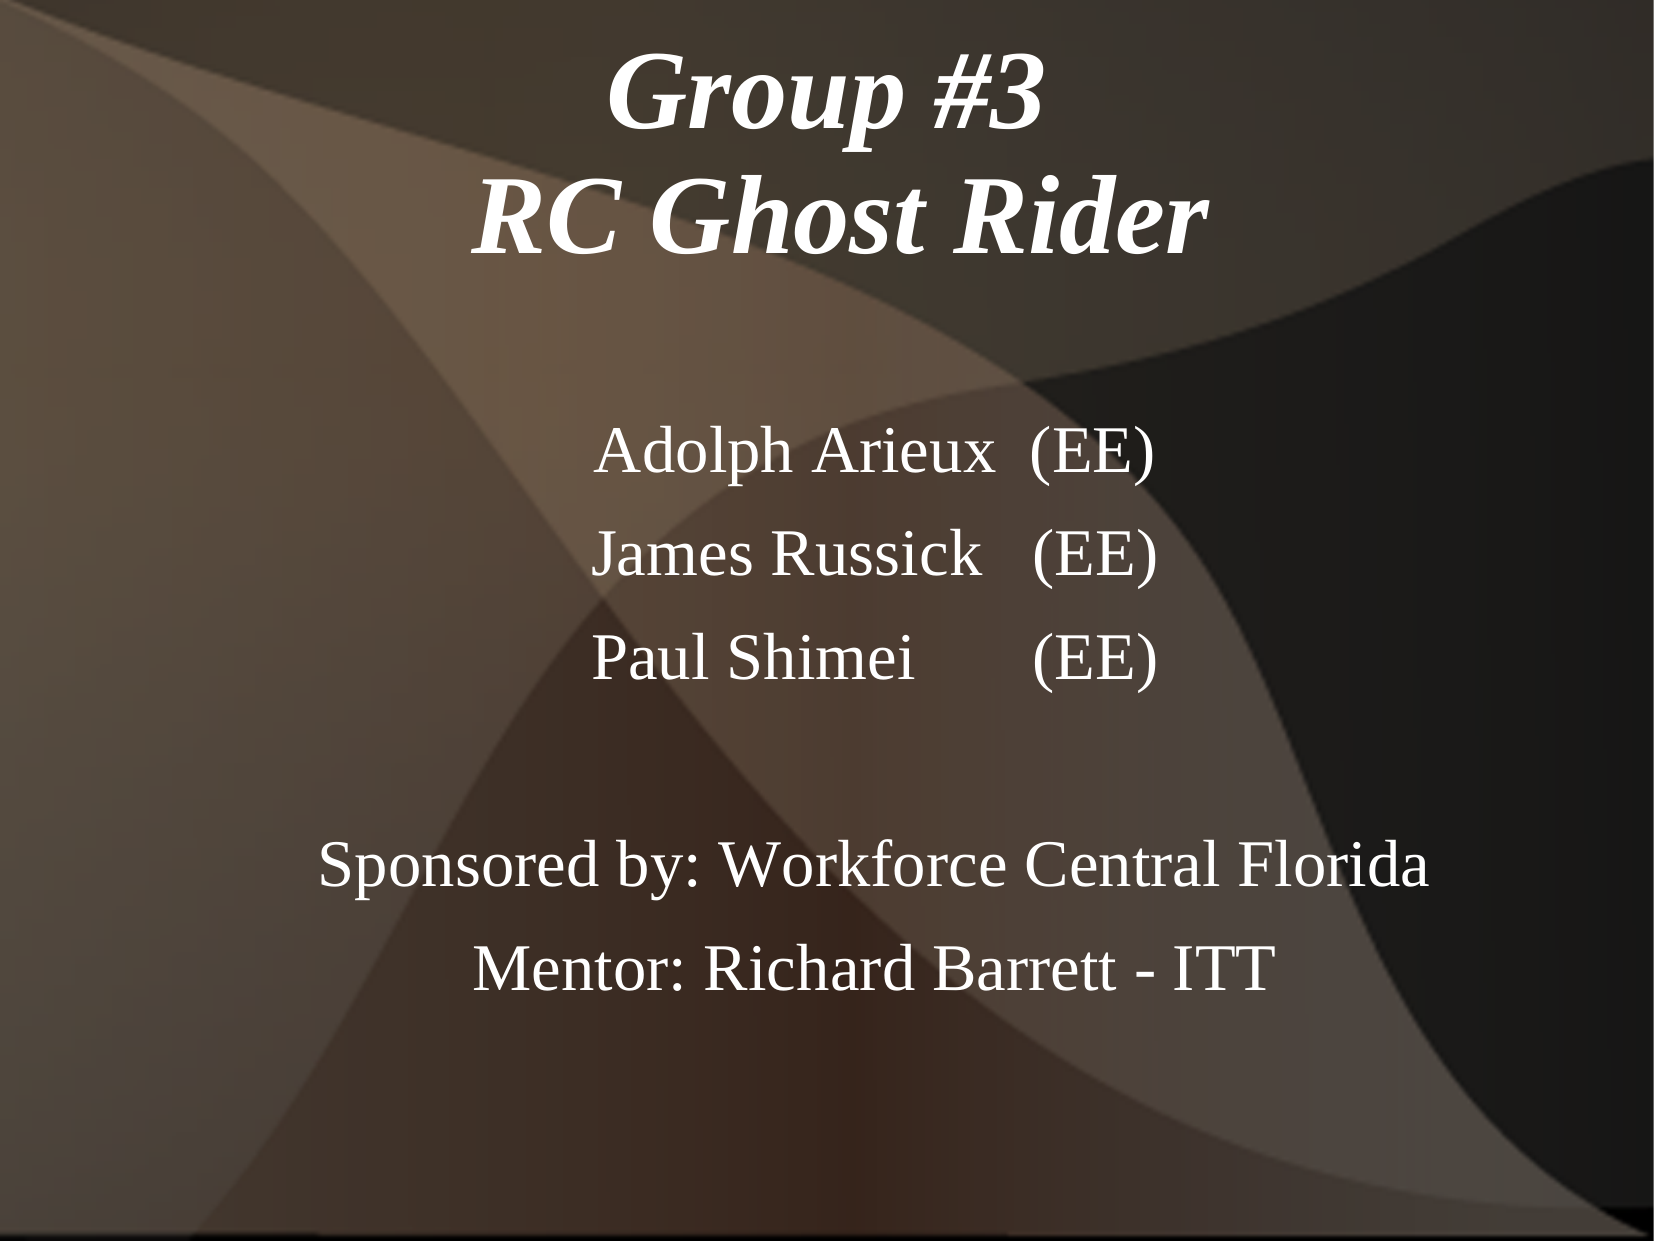

# Group #3 RC Ghost Rider
Adolph Arieux (EE)
James Russick (EE)
Paul Shimei (EE)
Sponsored by: Workforce Central Florida
Mentor: Richard Barrett - ITT